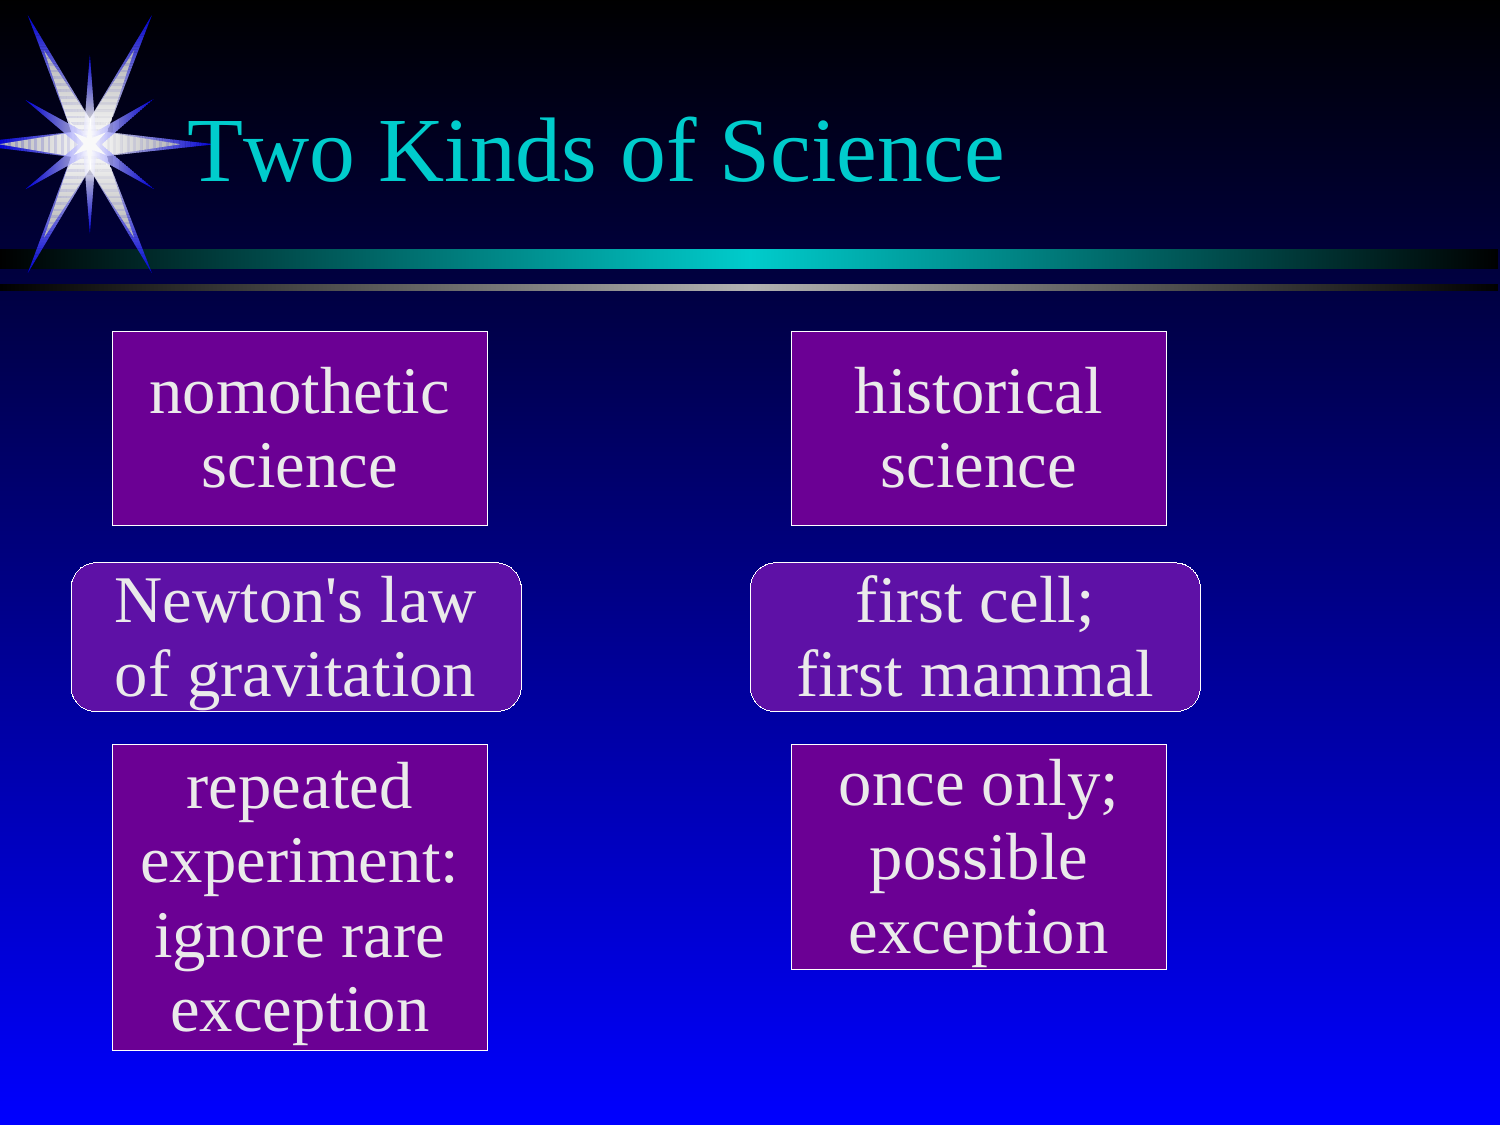

# Two Kinds of Science
nomothetic
science
historical
science
Newton's law
of gravitation
first cell;
first mammal
repeated
experiment:
ignore rare
exception
once only;
possible
exception